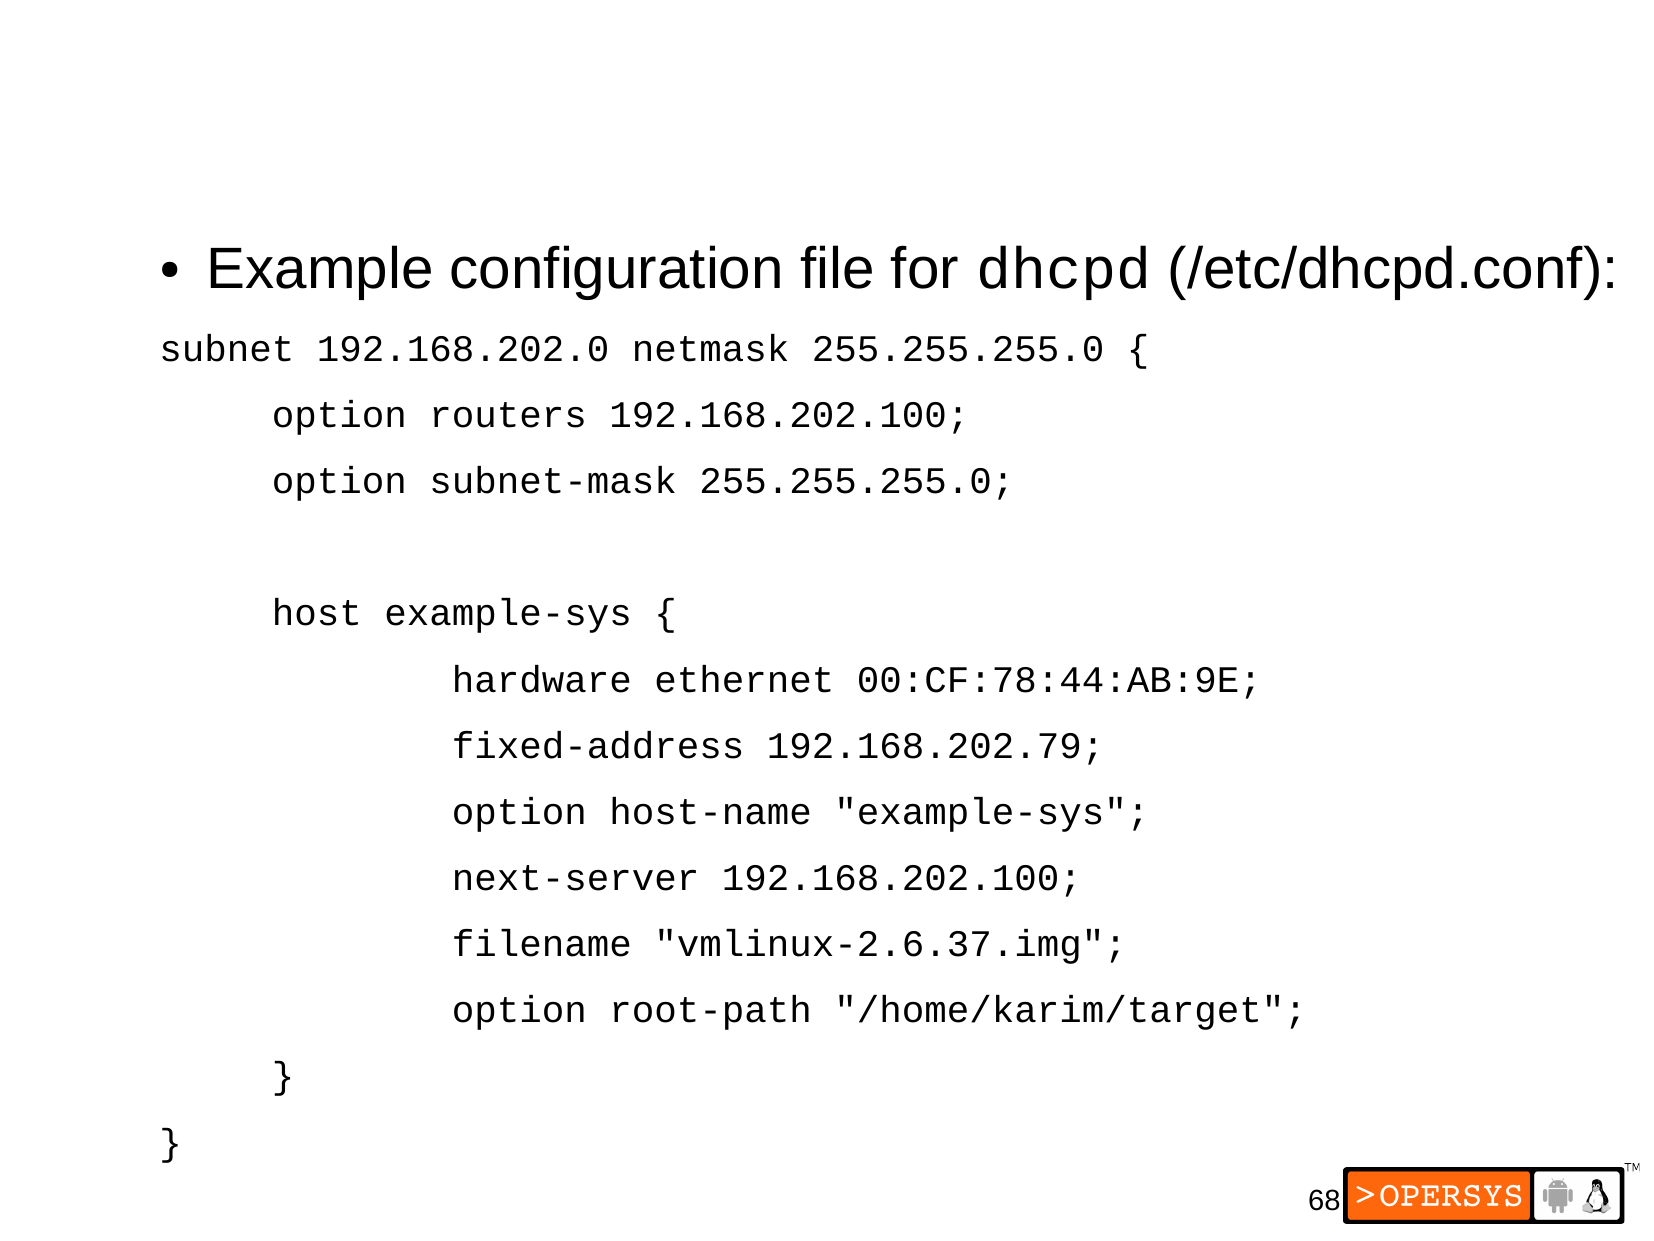

# Example configuration file for dhcpd (/etc/dhcpd.conf):
subnet 192.168.202.0 netmask 255.255.255.0 {
 option routers 192.168.202.100;
 option subnet-mask 255.255.255.0;
 host example-sys {
 hardware ethernet 00:CF:78:44:AB:9E;
 fixed-address 192.168.202.79;
 option host-name "example-sys";
 next-server 192.168.202.100;
 filename "vmlinux-2.6.37.img";
 option root-path "/home/karim/target";
 }
}